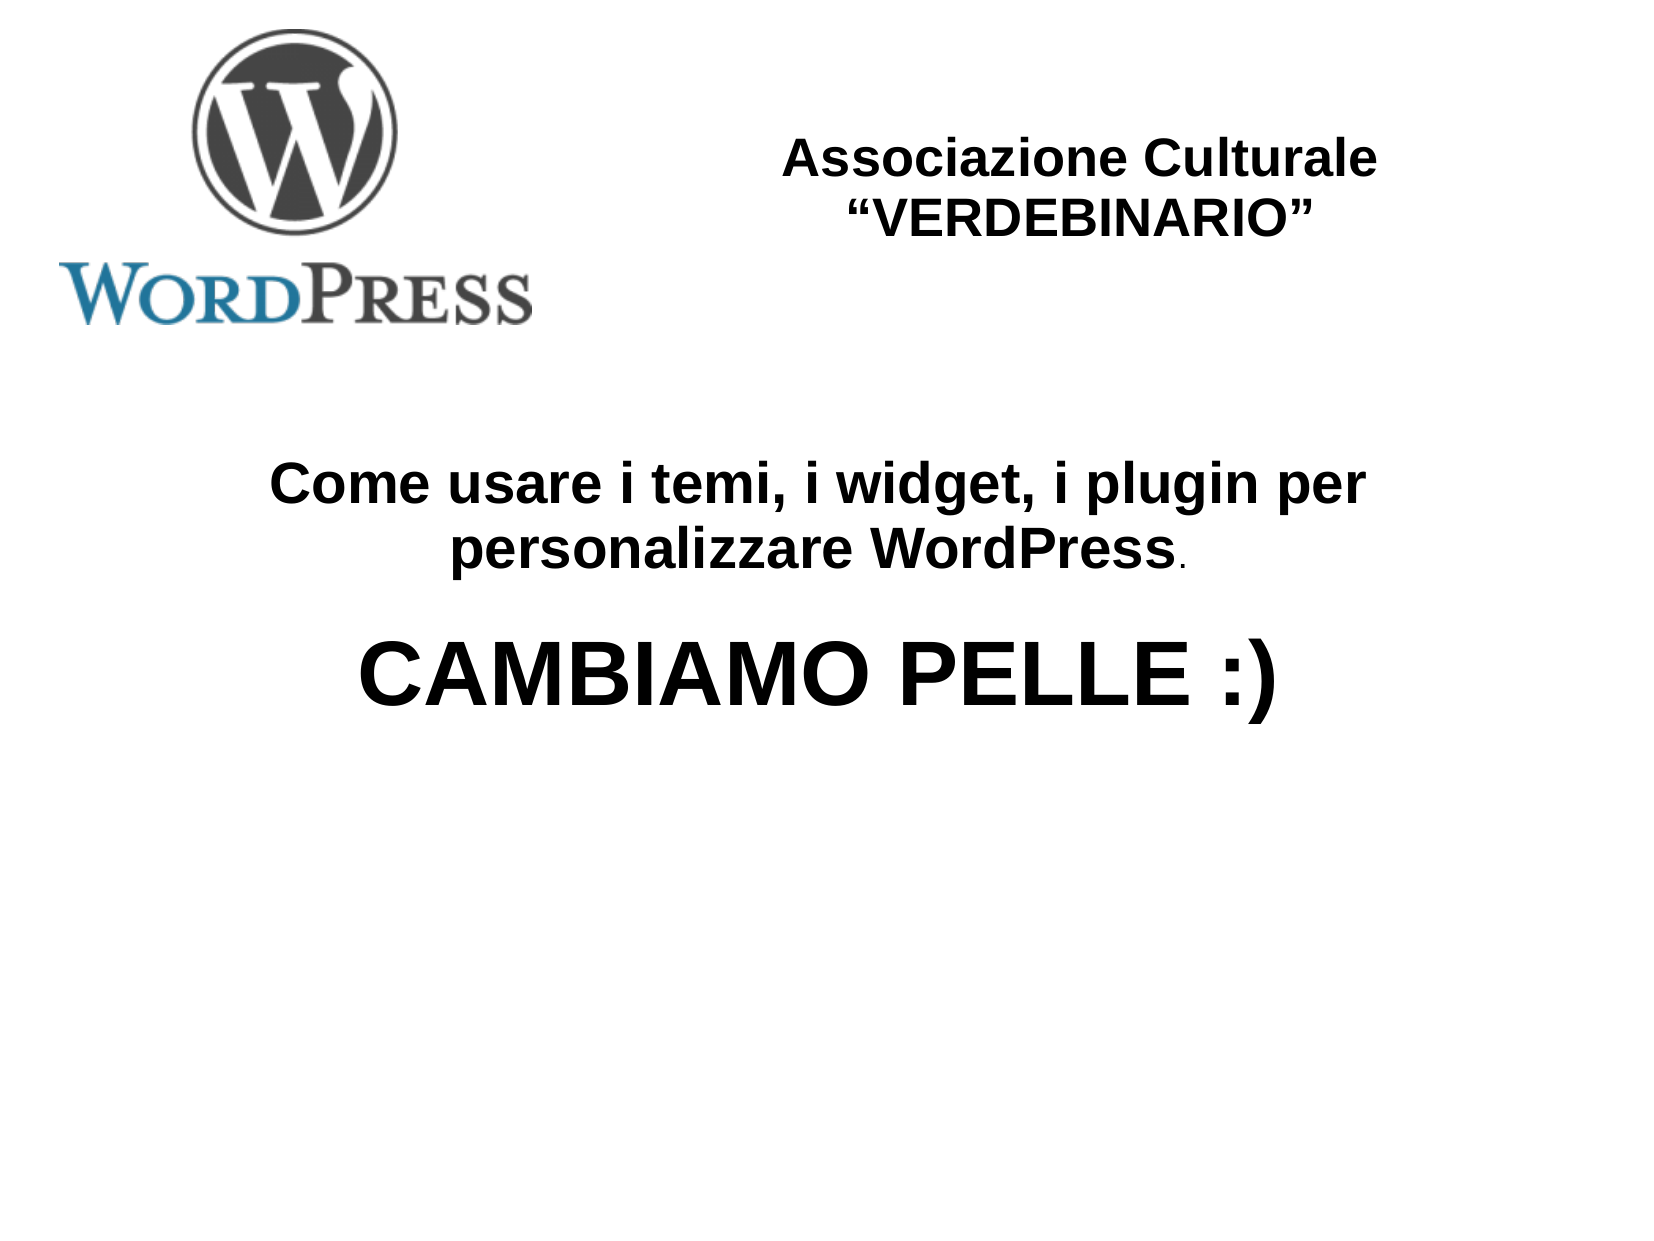

# Associazione Culturale “VERDEBINARIO”
Come usare i temi, i widget, i plugin per personalizzare WordPress.
CAMBIAMO PELLE :)